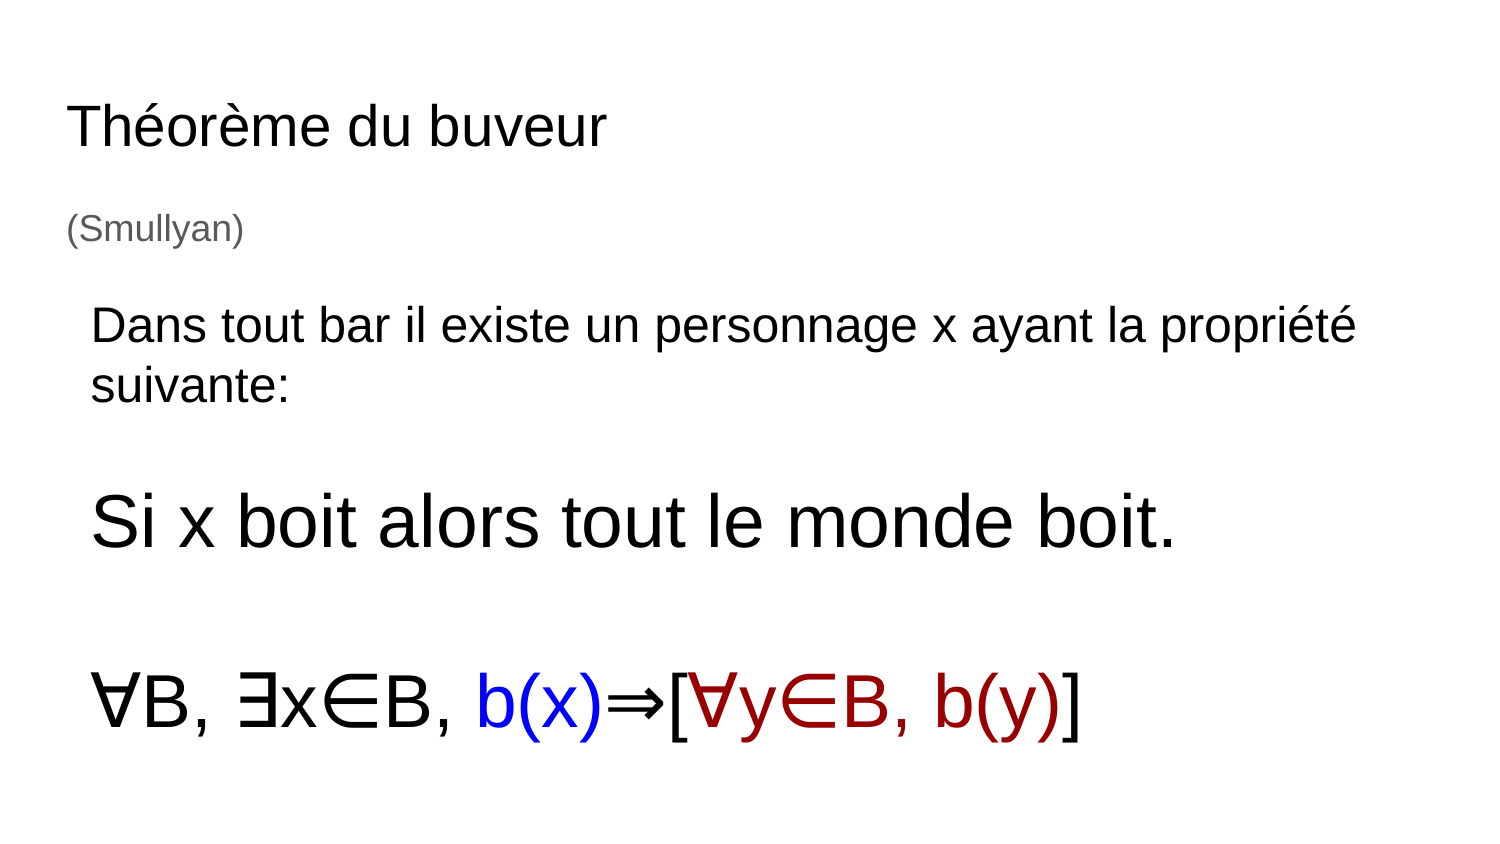

# Théorème du buveur
(Smullyan)
Dans tout bar il existe un personnage x ayant la propriété suivante:
Si x boit alors tout le monde boit.
∀B, ∃x∈B, b(x)⇒[∀y∈B, b(y)]